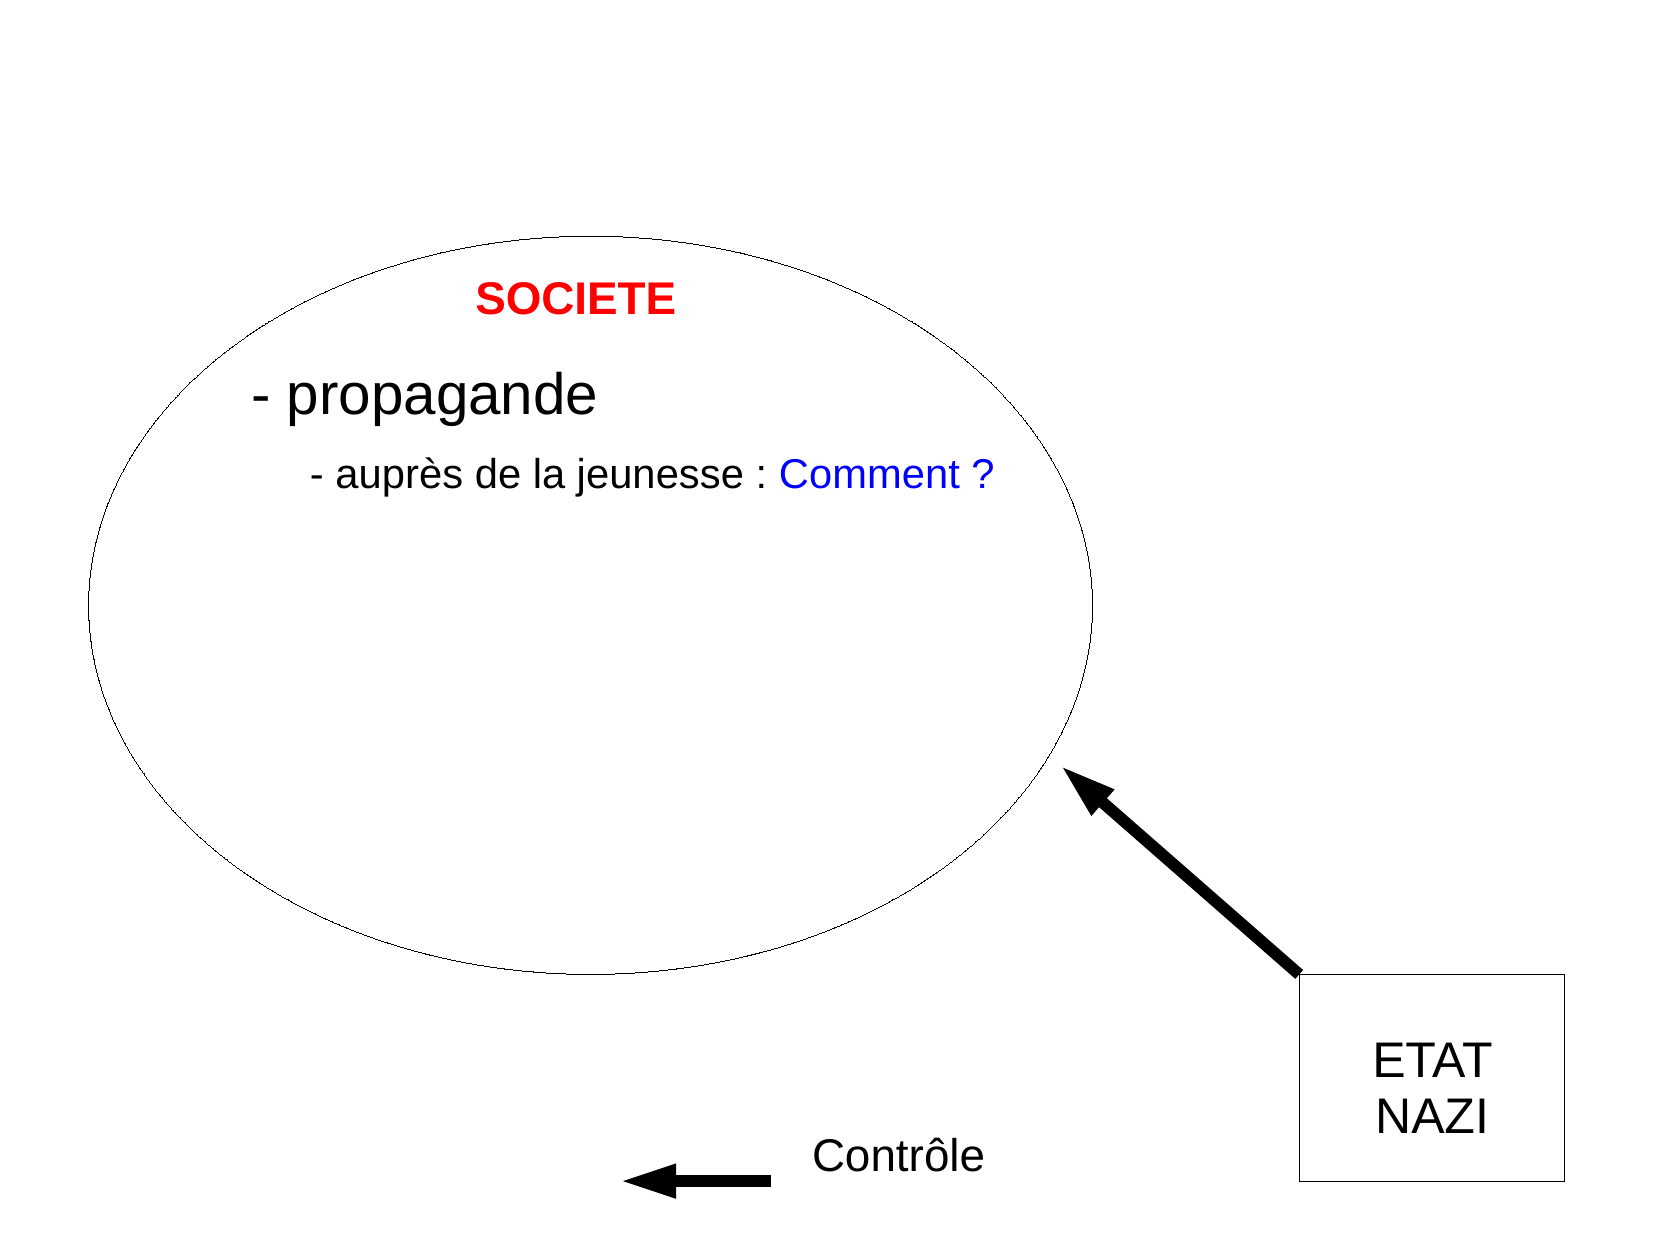

SOCIETE
- propagande
- auprès de la jeunesse : Comment ?
ETAT NAZI
Contrôle